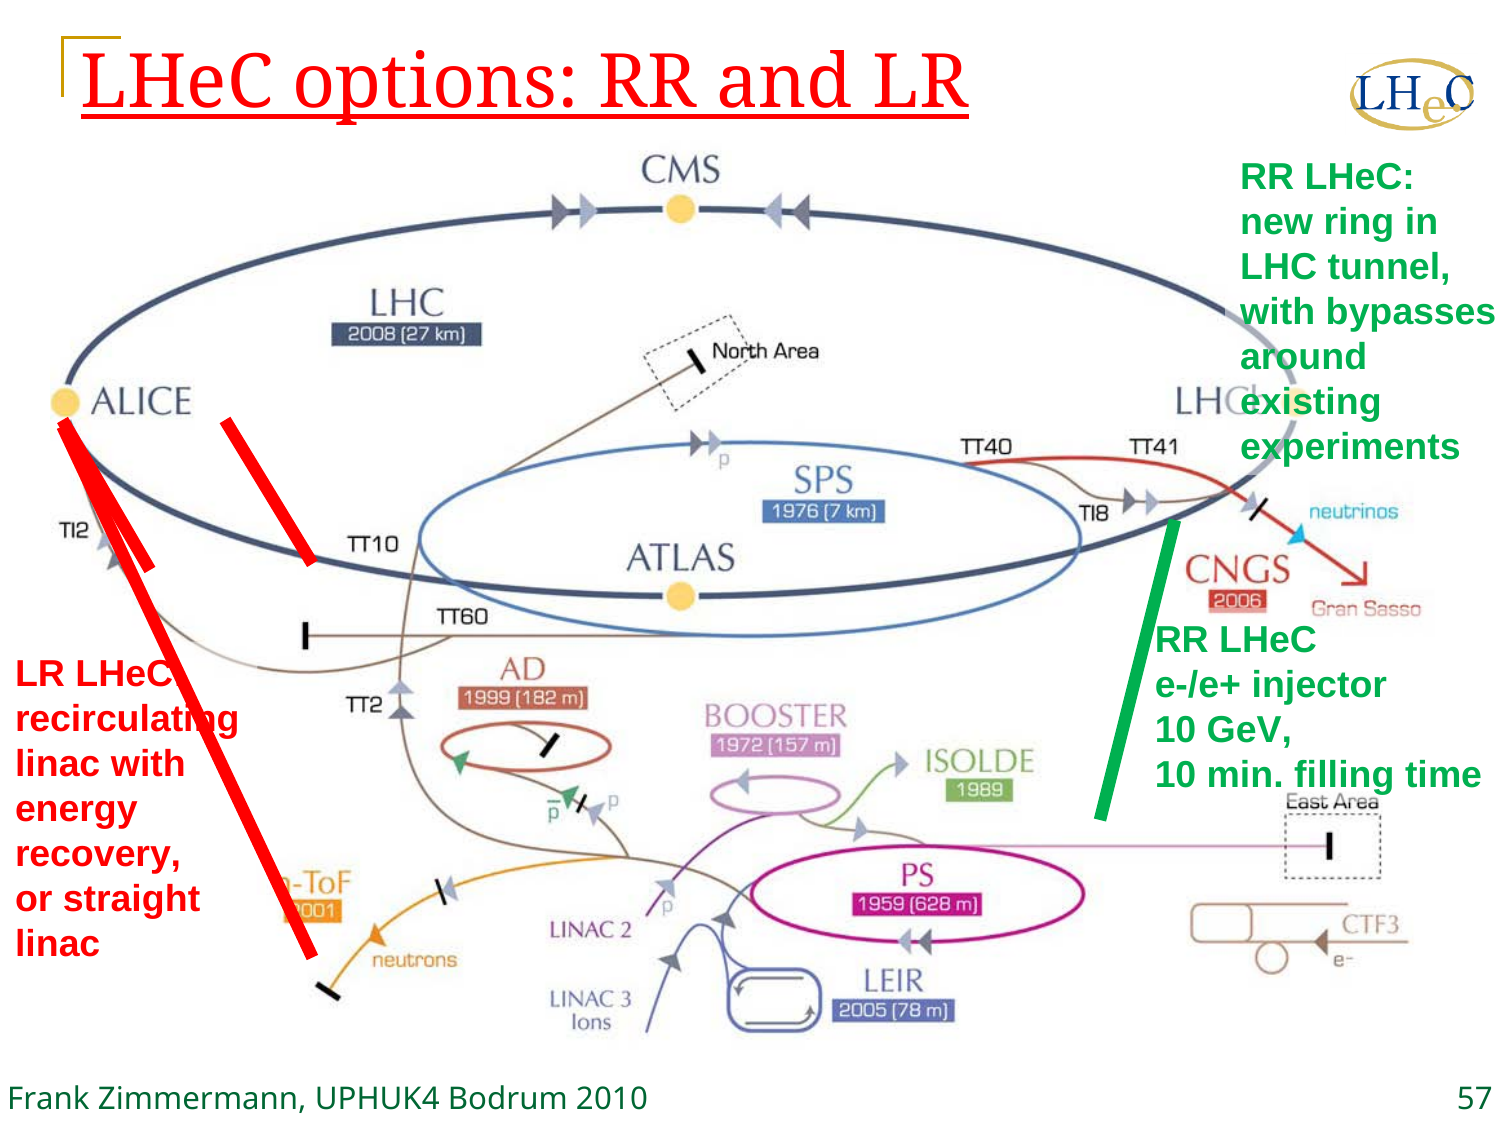

# LHeC options: RR and LR
RR LHeC:
new ring in
LHC tunnel,
with bypasses
around
existing
experiments
RR LHeC
e-/e+ injector
10 GeV,
10 min. filling time
LR LHeC:
recirculating
linac with
energy
recovery,
or straight
linac
Frank Zimmermann, UPHUK4 Bodrum 2010